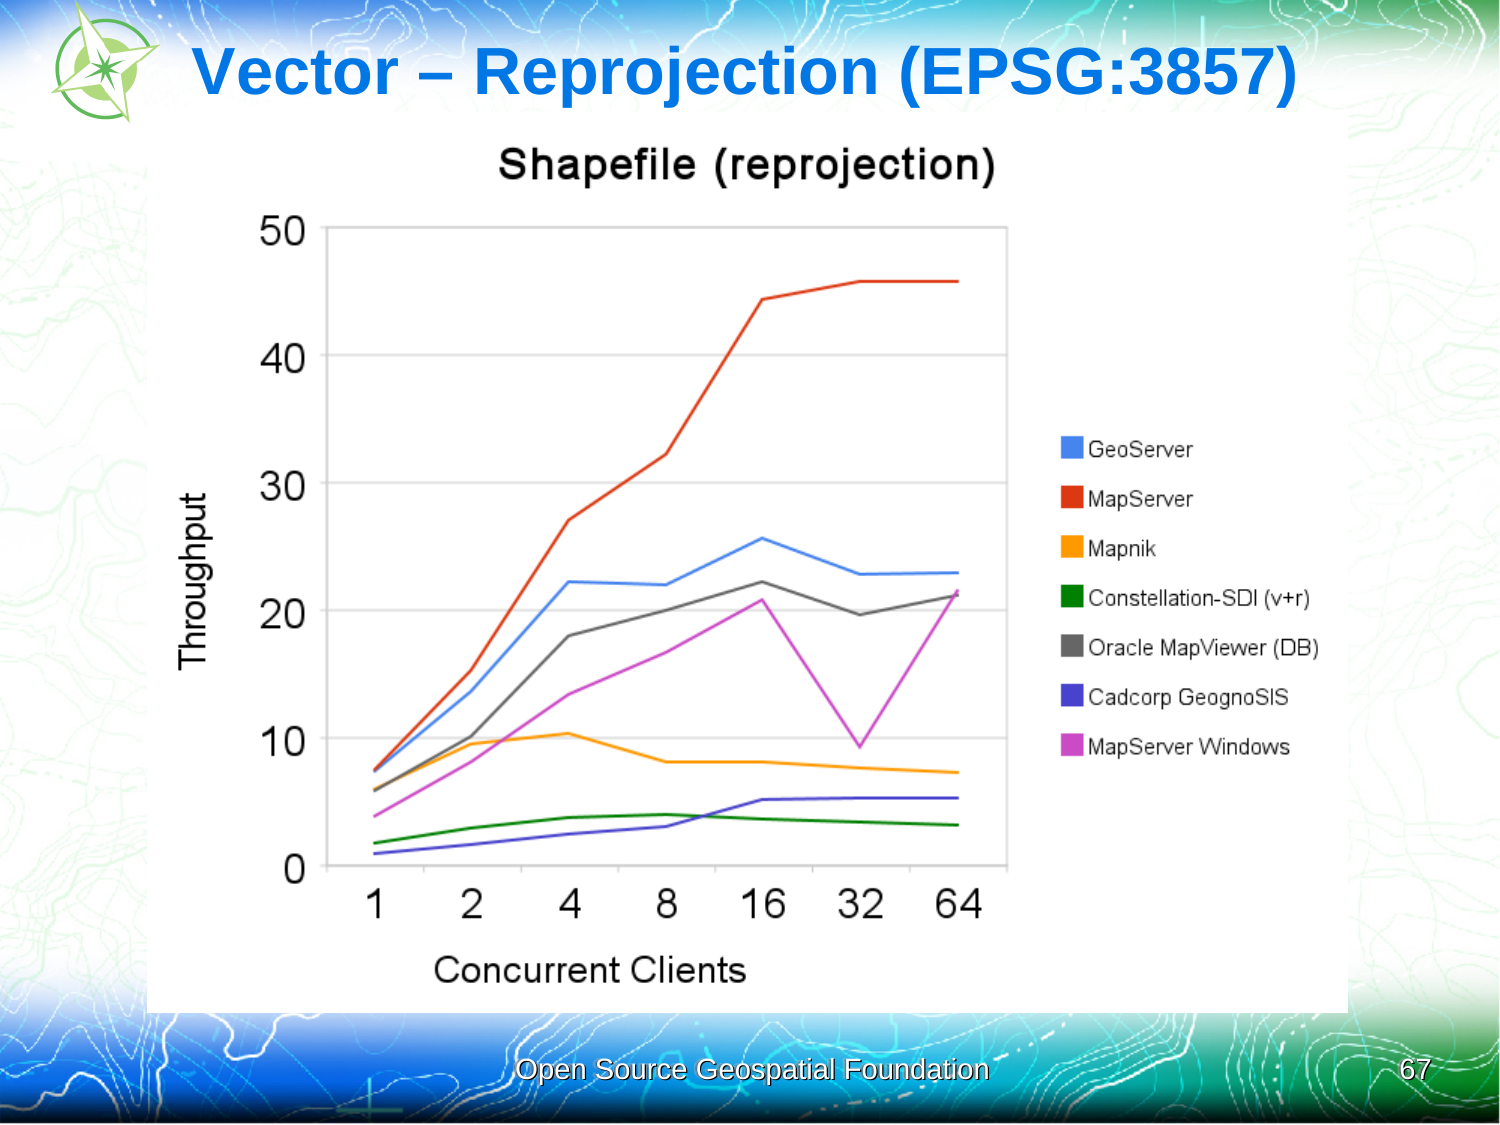

# Vector – Reprojection (EPSG:3857)
Open Source Geospatial Foundation
67